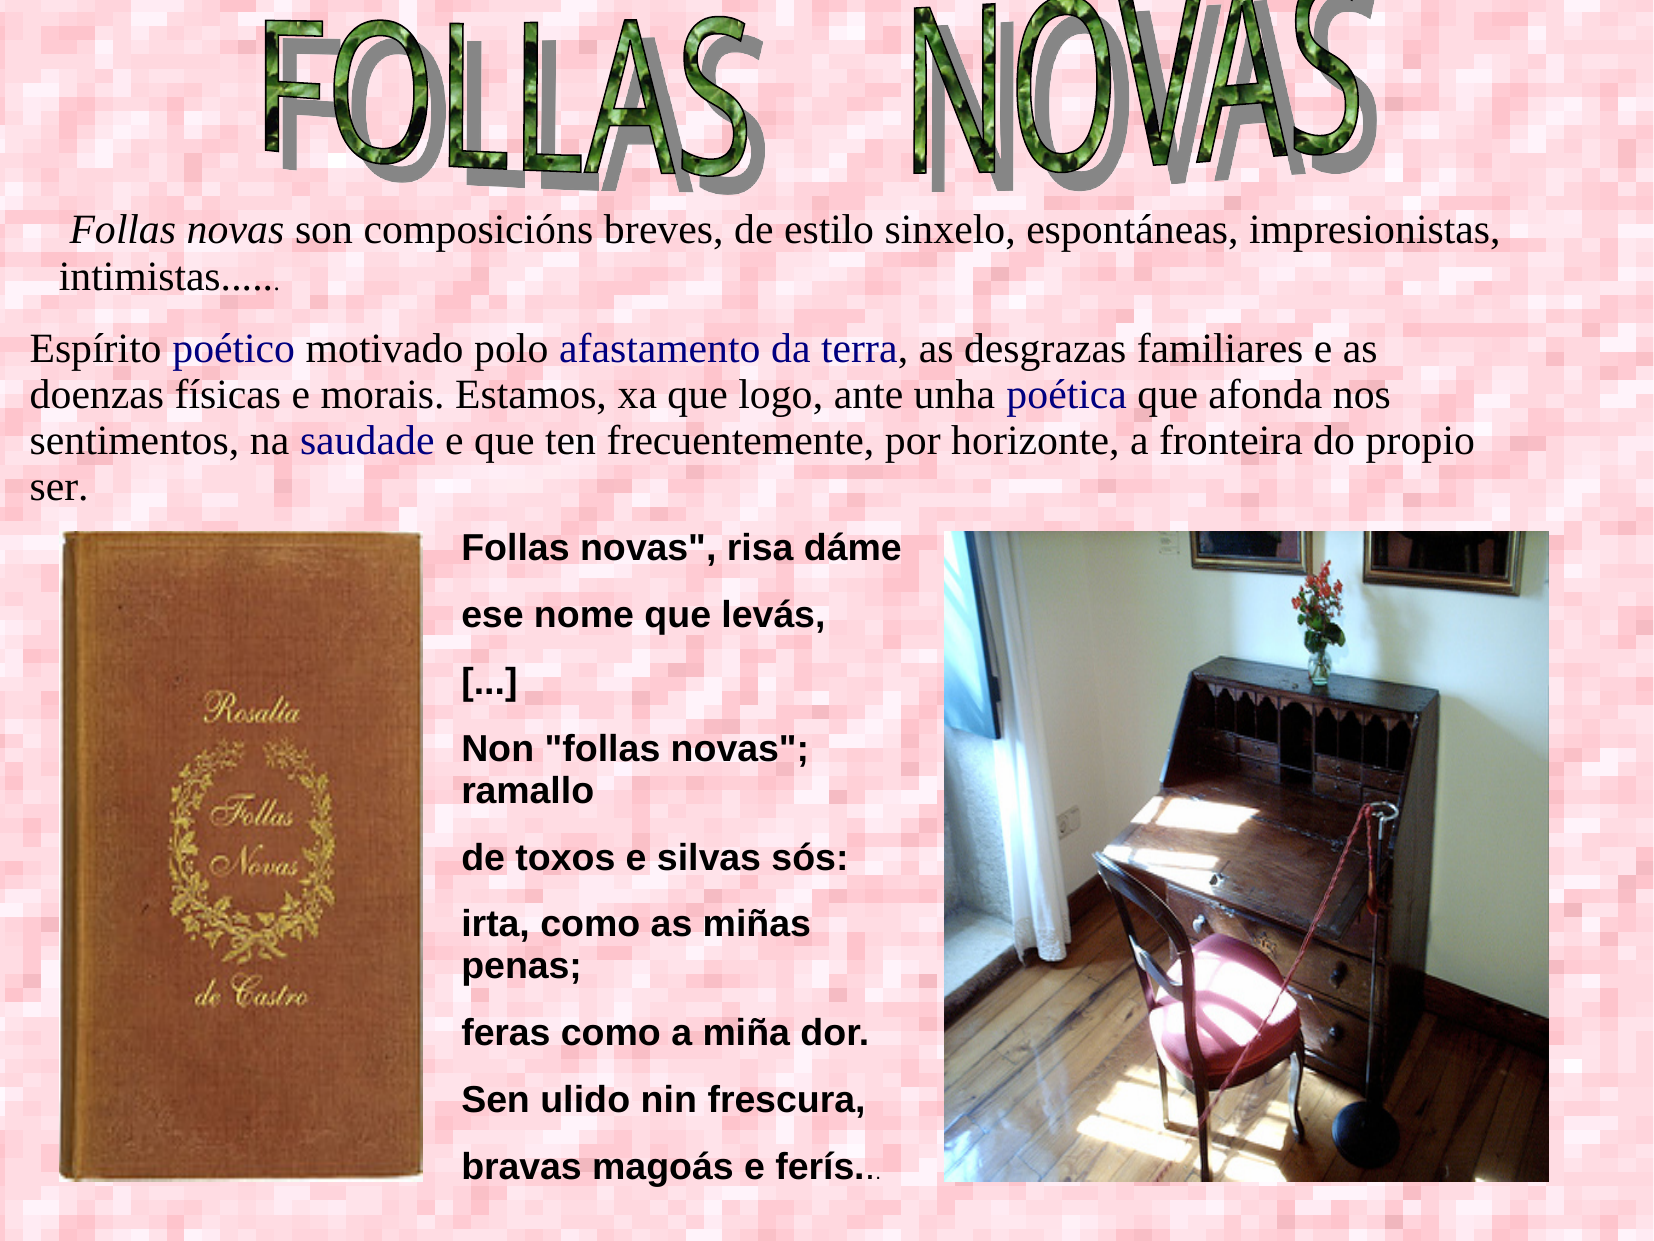

FOLLAS NOVAS
 Follas novas son composicións breves, de estilo sinxelo, espontáneas, impresionistas, intimistas......
Espírito poético motivado polo afastamento da terra, as desgrazas familiares e as doenzas físicas e morais. Estamos, xa que logo, ante unha poética que afonda nos sentimentos, na saudade e que ten frecuentemente, por horizonte, a fronteira do propio ser.
Follas novas", risa dáme
ese nome que levás,
[...]
Non "follas novas"; ramallo
de toxos e silvas sós:
irta, como as miñas penas;
feras como a miña dor.
Sen ulido nin frescura,
bravas magoás e ferís...